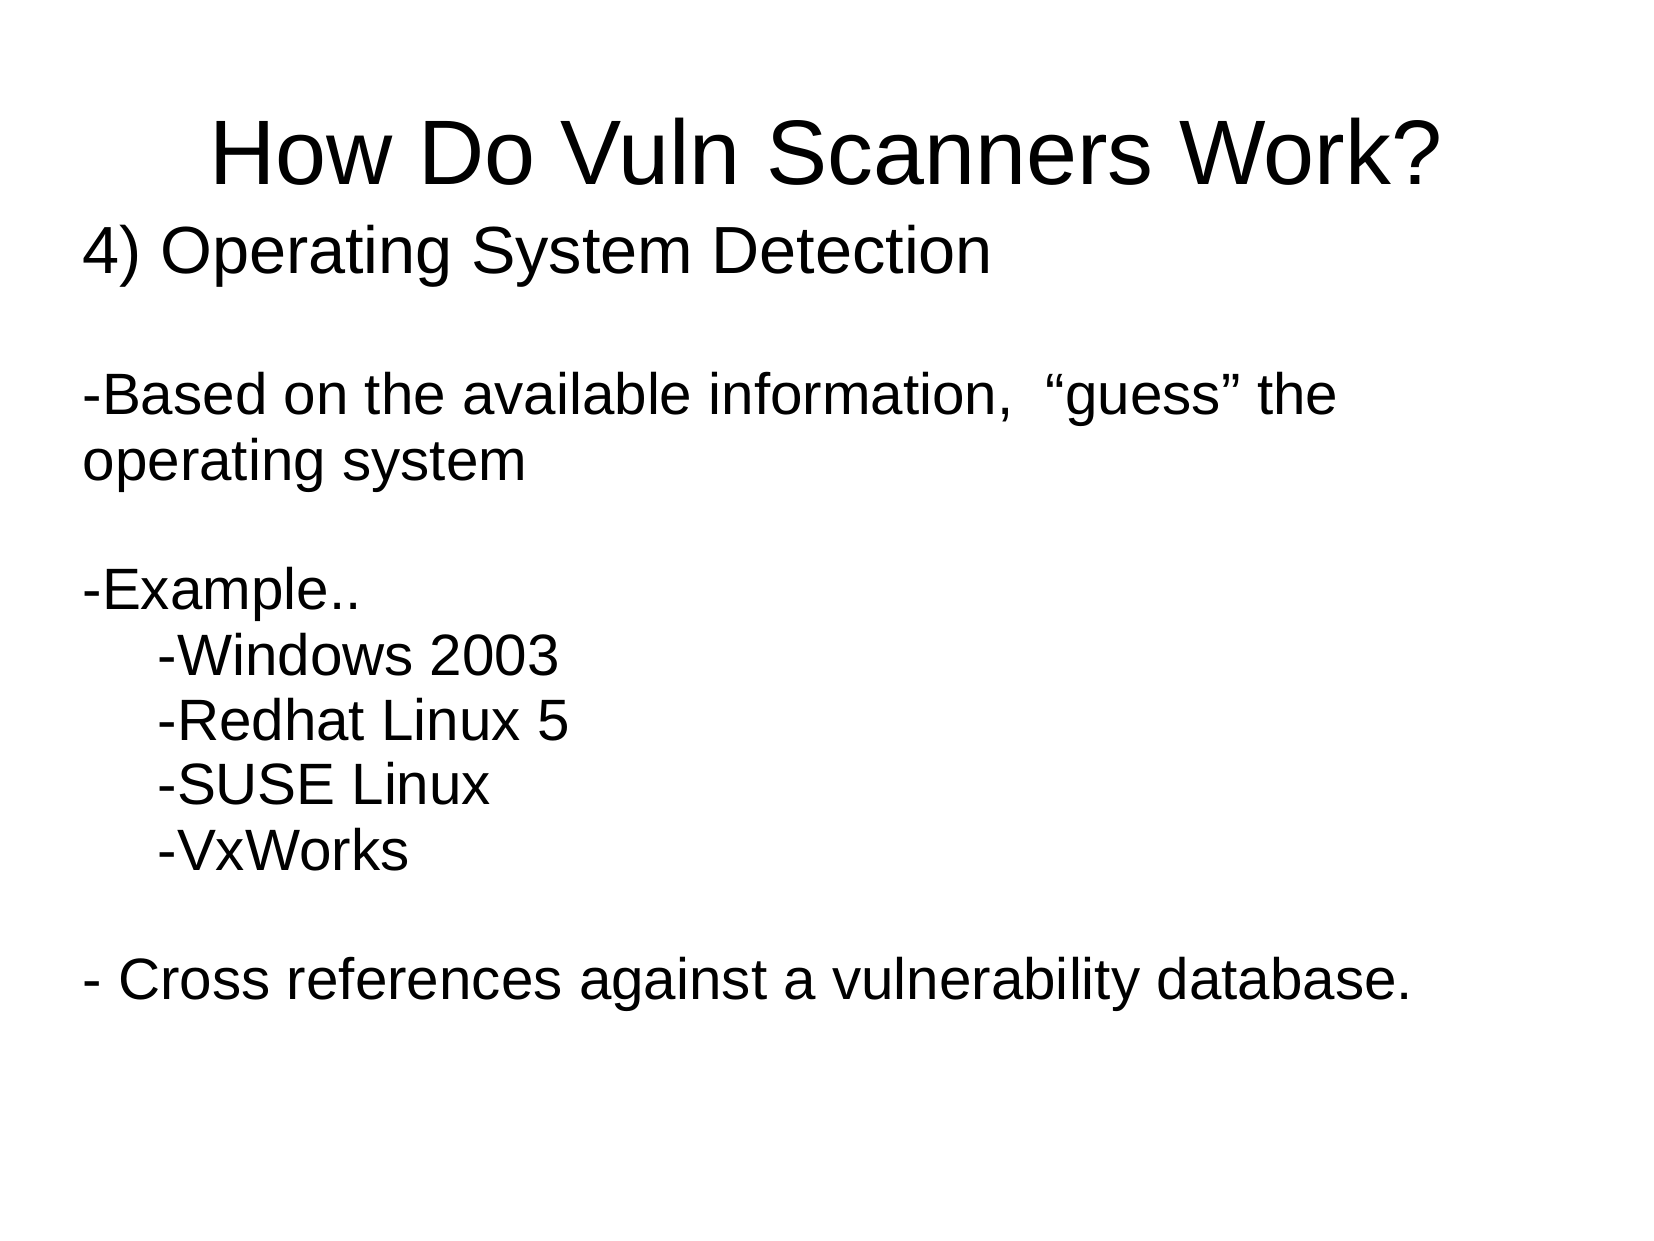

# How Do Vuln Scanners Work?
4) Operating System Detection
-Based on the available information, “guess” the operating system
-Example..
	-Windows 2003
	-Redhat Linux 5
	-SUSE Linux
	-VxWorks
- Cross references against a vulnerability database.